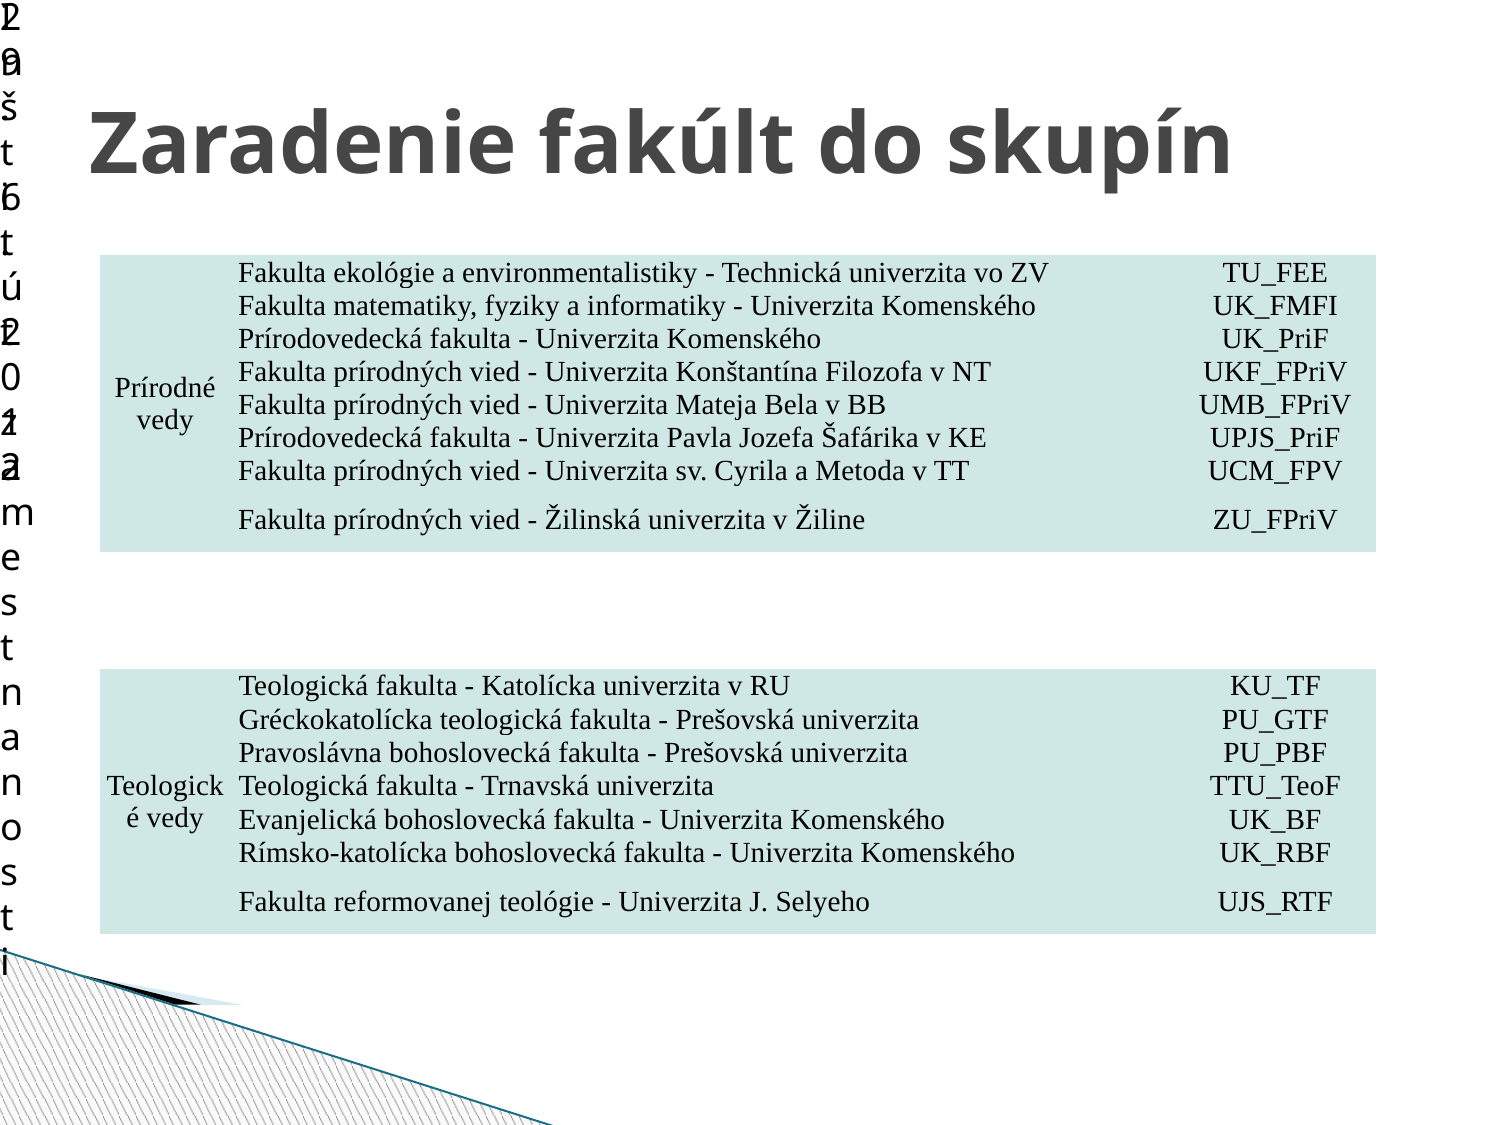

29. 6. 2012
Inštitút zamestnanosti
# Zaradenie fakúlt do skupín
| Prírodné vedy | Fakulta ekológie a environmentalistiky - Technická univerzita vo ZV | TU\_FEE |
| --- | --- | --- |
| | Fakulta matematiky, fyziky a informatiky - Univerzita Komenského | UK\_FMFI |
| | Prírodovedecká fakulta - Univerzita Komenského | UK\_PriF |
| | Fakulta prírodných vied - Univerzita Konštantína Filozofa v NT | UKF\_FPriV |
| | Fakulta prírodných vied - Univerzita Mateja Bela v BB | UMB\_FPriV |
| | Prírodovedecká fakulta - Univerzita Pavla Jozefa Šafárika v KE | UPJS\_PriF |
| | Fakulta prírodných vied - Univerzita sv. Cyrila a Metoda v TT | UCM\_FPV |
| | Fakulta prírodných vied - Žilinská univerzita v Žiline | ZU\_FPriV |
| Teologické vedy | Teologická fakulta - Katolícka univerzita v RU | KU\_TF |
| --- | --- | --- |
| | Gréckokatolícka teologická fakulta - Prešovská univerzita | PU\_GTF |
| | Pravoslávna bohoslovecká fakulta - Prešovská univerzita | PU\_PBF |
| | Teologická fakulta - Trnavská univerzita | TTU\_TeoF |
| | Evanjelická bohoslovecká fakulta - Univerzita Komenského | UK\_BF |
| | Rímsko-katolícka bohoslovecká fakulta - Univerzita Komenského | UK\_RBF |
| | Fakulta reformovanej teológie - Univerzita J. Selyeho | UJS\_RTF |